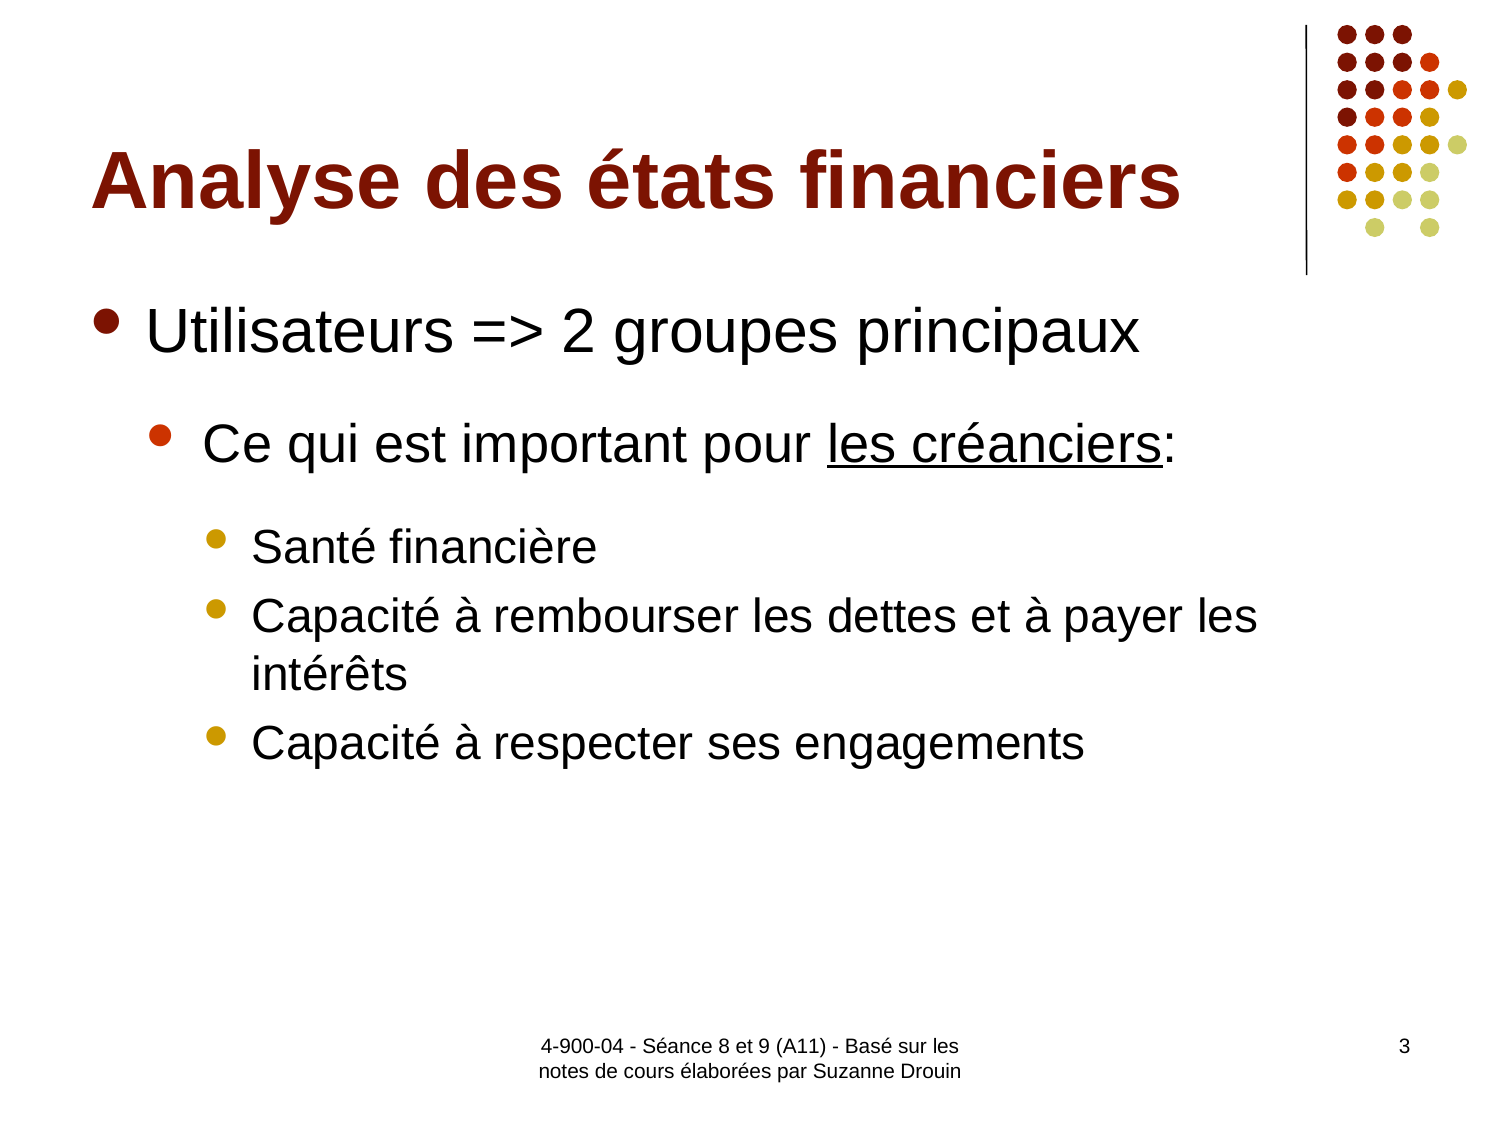

Analyse des états financiers
Utilisateurs => 2 groupes principaux
Ce qui est important pour les créanciers:
Santé financière
Capacité à rembourser les dettes et à payer les intérêts
Capacité à respecter ses engagements
4-900-04 - Séance 8 et 9 (A11) - Basé sur les notes de cours élaborées par Suzanne Drouin